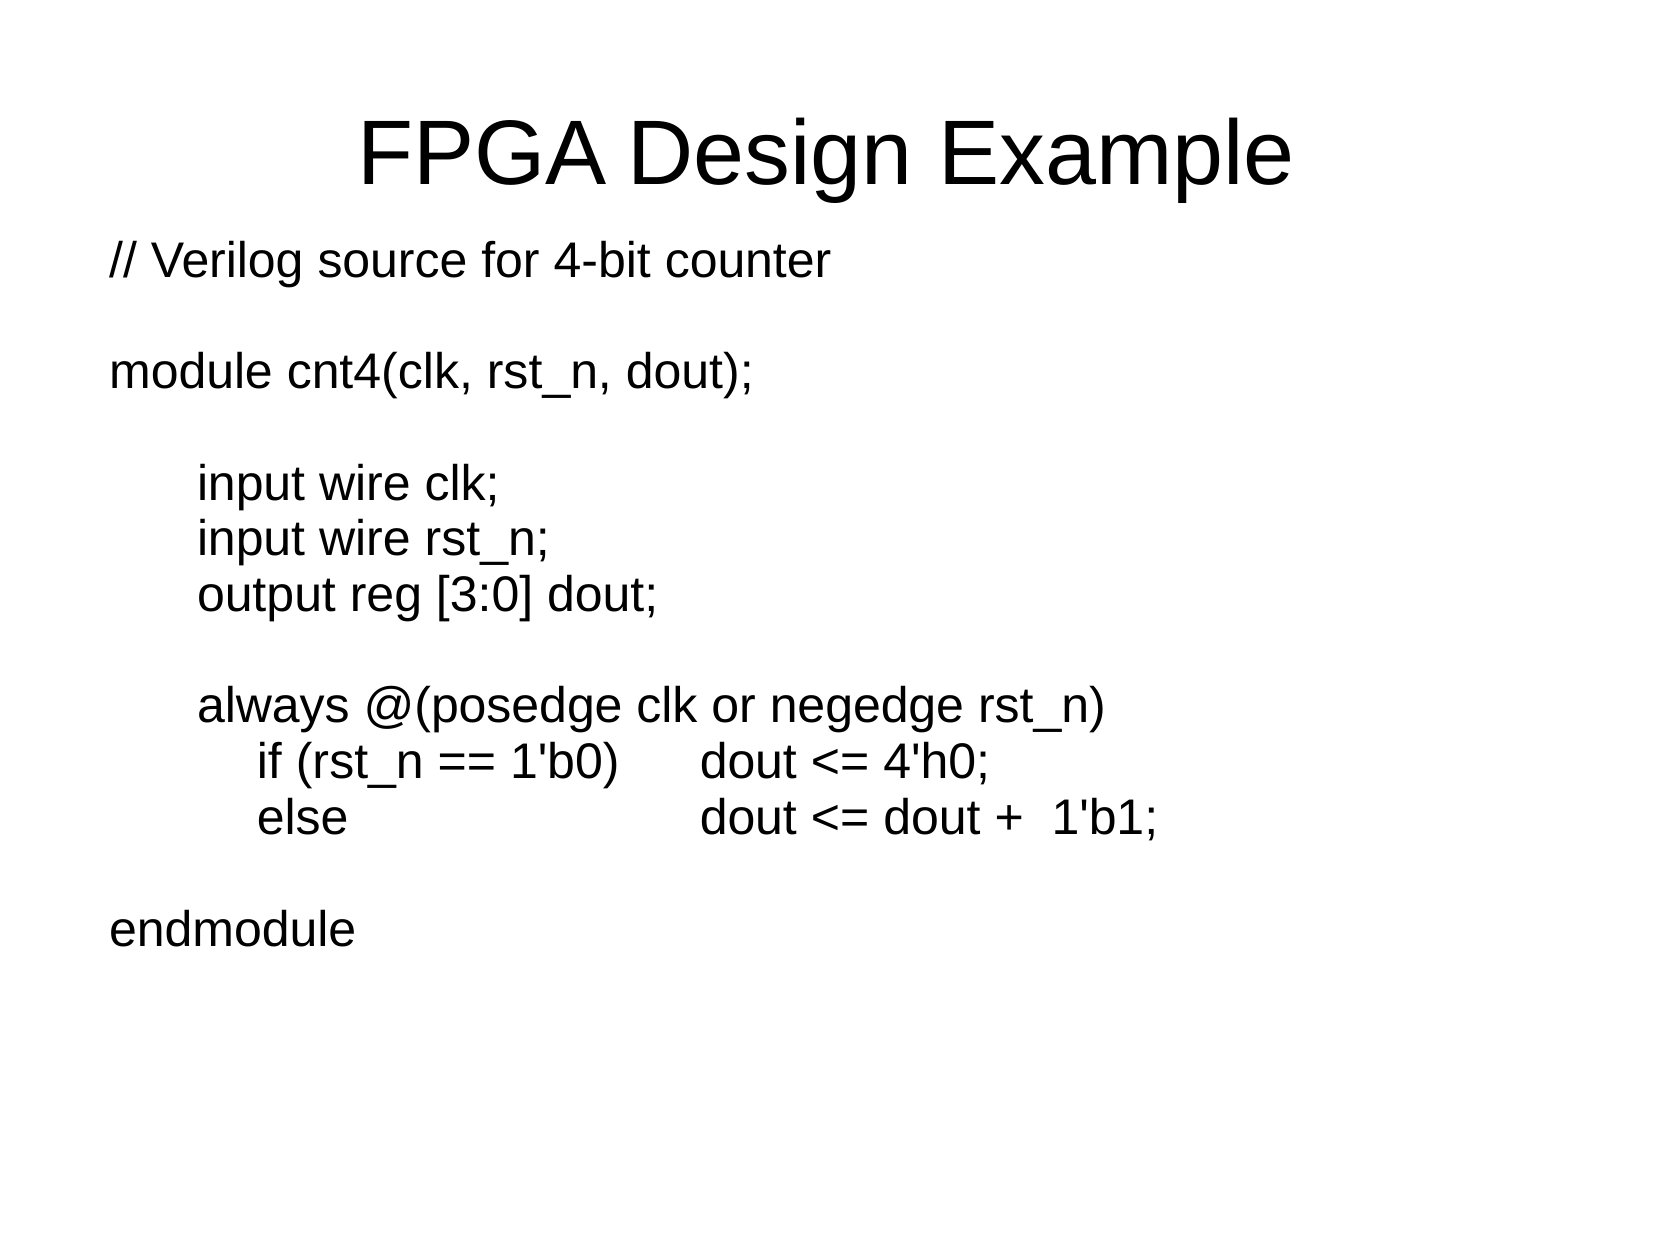

# FPGA Design Example
// Verilog source for 4-bit counter
module cnt4(clk, rst_n, dout);
	 input wire clk;
	 input wire rst_n;
	 output reg [3:0] dout;
	 always @(posedge clk or negedge rst_n)
		if (rst_n == 1'b0)		dout <= 4'h0;
		else					dout <= dout + 1'b1;
endmodule